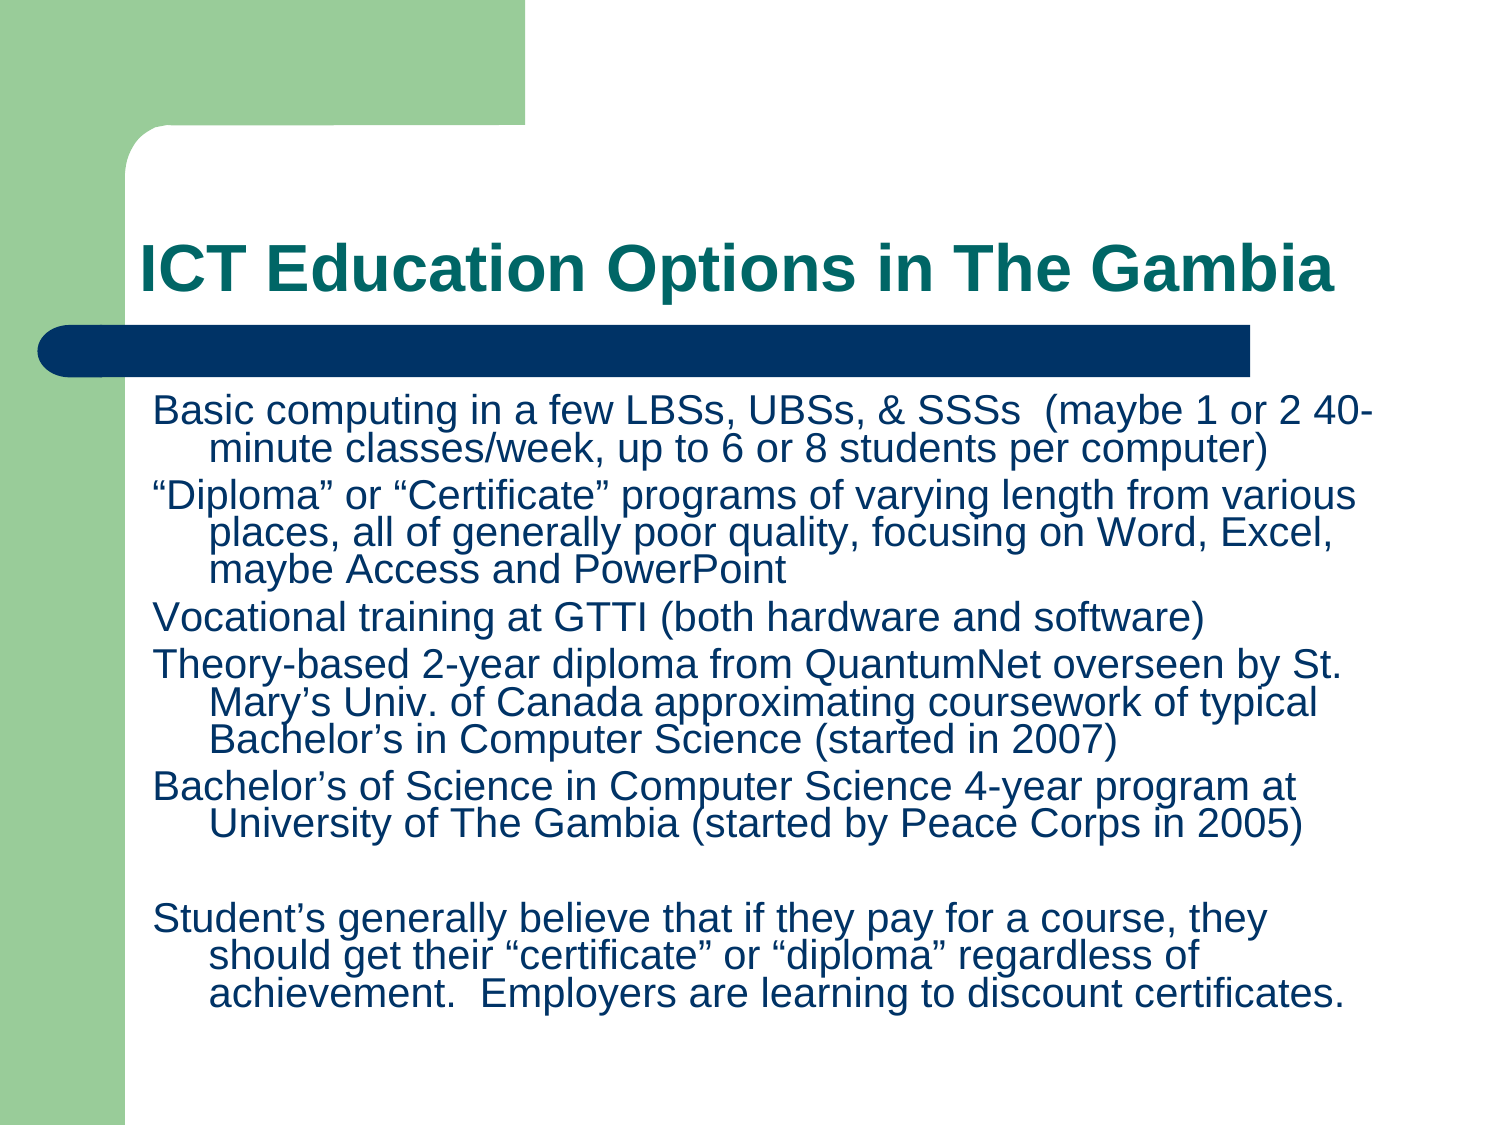

# ICT Education Options in The Gambia
Basic computing in a few LBSs, UBSs, & SSSs (maybe 1 or 2 40-minute classes/week, up to 6 or 8 students per computer)
“Diploma” or “Certificate” programs of varying length from various places, all of generally poor quality, focusing on Word, Excel, maybe Access and PowerPoint
Vocational training at GTTI (both hardware and software)
Theory-based 2-year diploma from QuantumNet overseen by St. Mary’s Univ. of Canada approximating coursework of typical Bachelor’s in Computer Science (started in 2007)
Bachelor’s of Science in Computer Science 4-year program at University of The Gambia (started by Peace Corps in 2005)
Student’s generally believe that if they pay for a course, they should get their “certificate” or “diploma” regardless of achievement. Employers are learning to discount certificates.